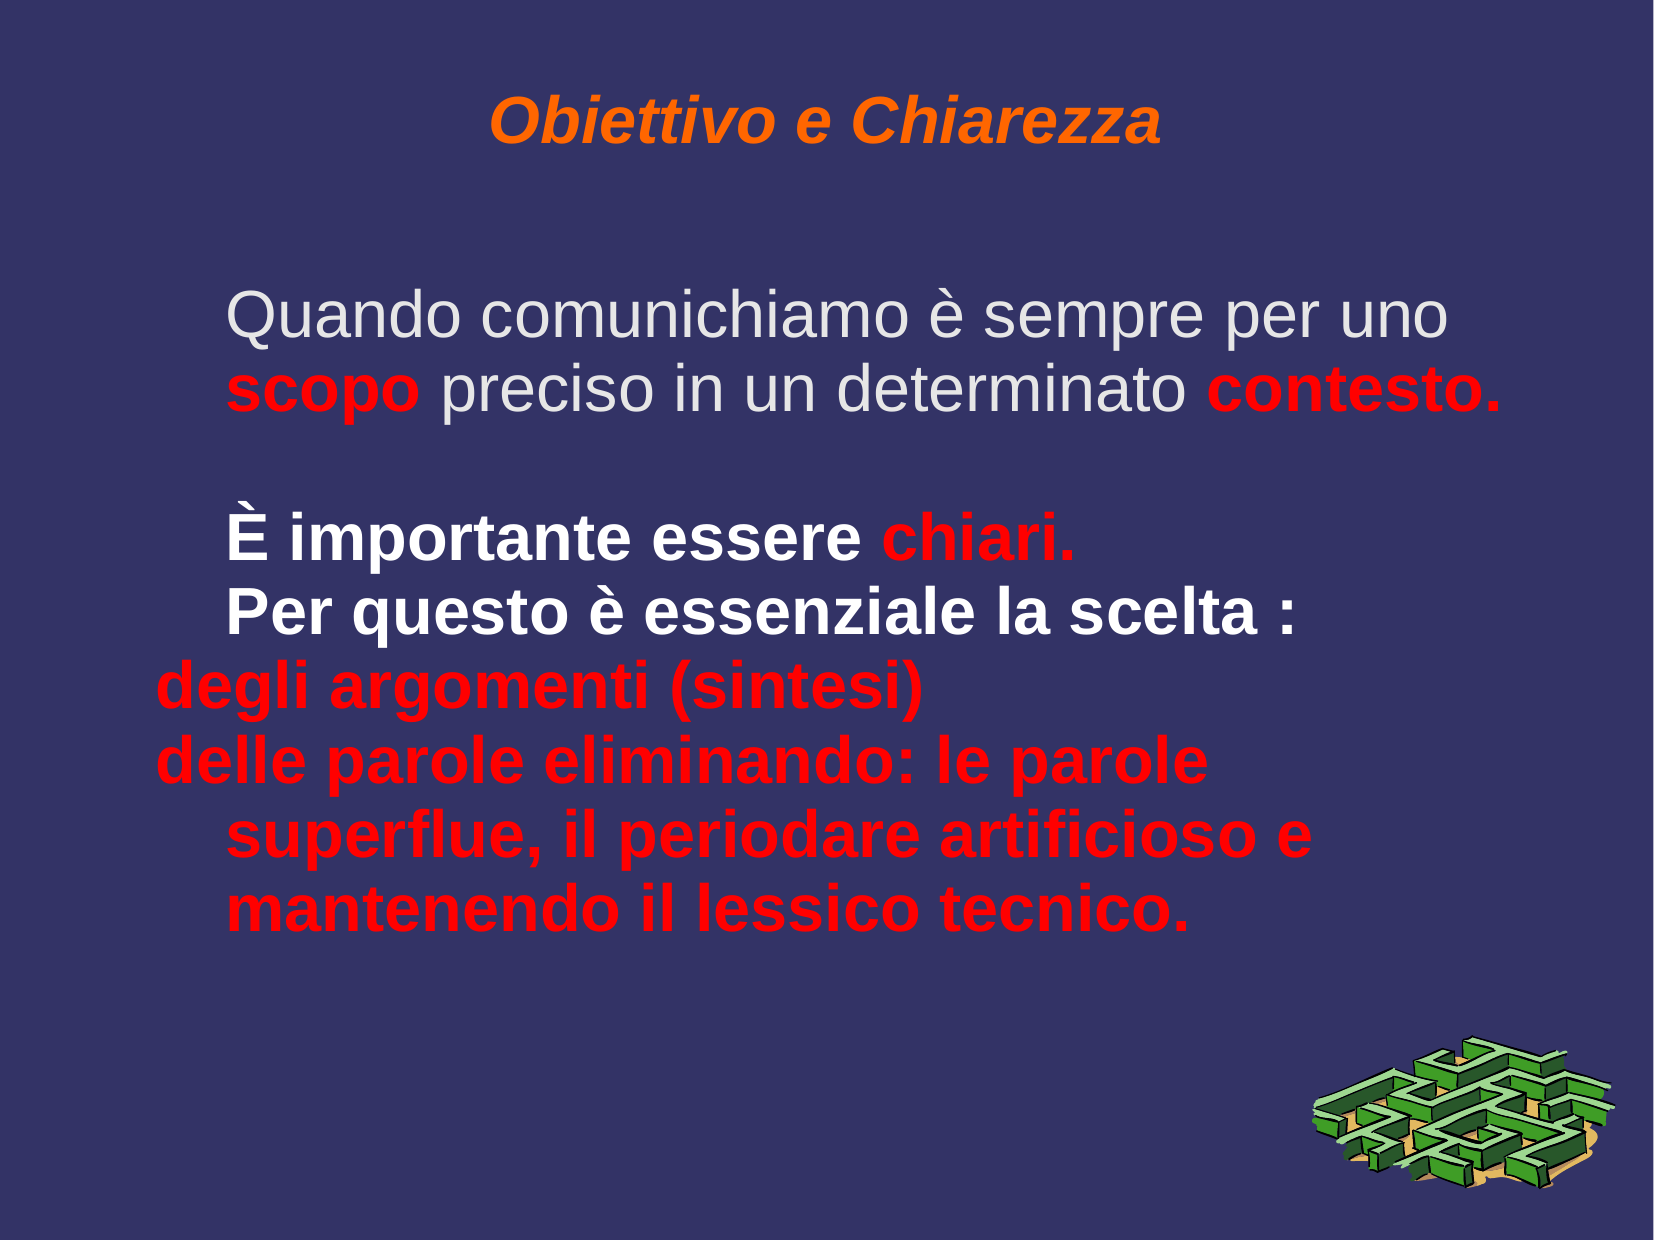

Obiettivo e Chiarezza
	Quando comunichiamo è sempre per uno scopo preciso in un determinato contesto.
	È importante essere chiari.
	Per questo è essenziale la scelta :
degli argomenti (sintesi)
delle parole eliminando: le parole superflue, il periodare artificioso e mantenendo il lessico tecnico.